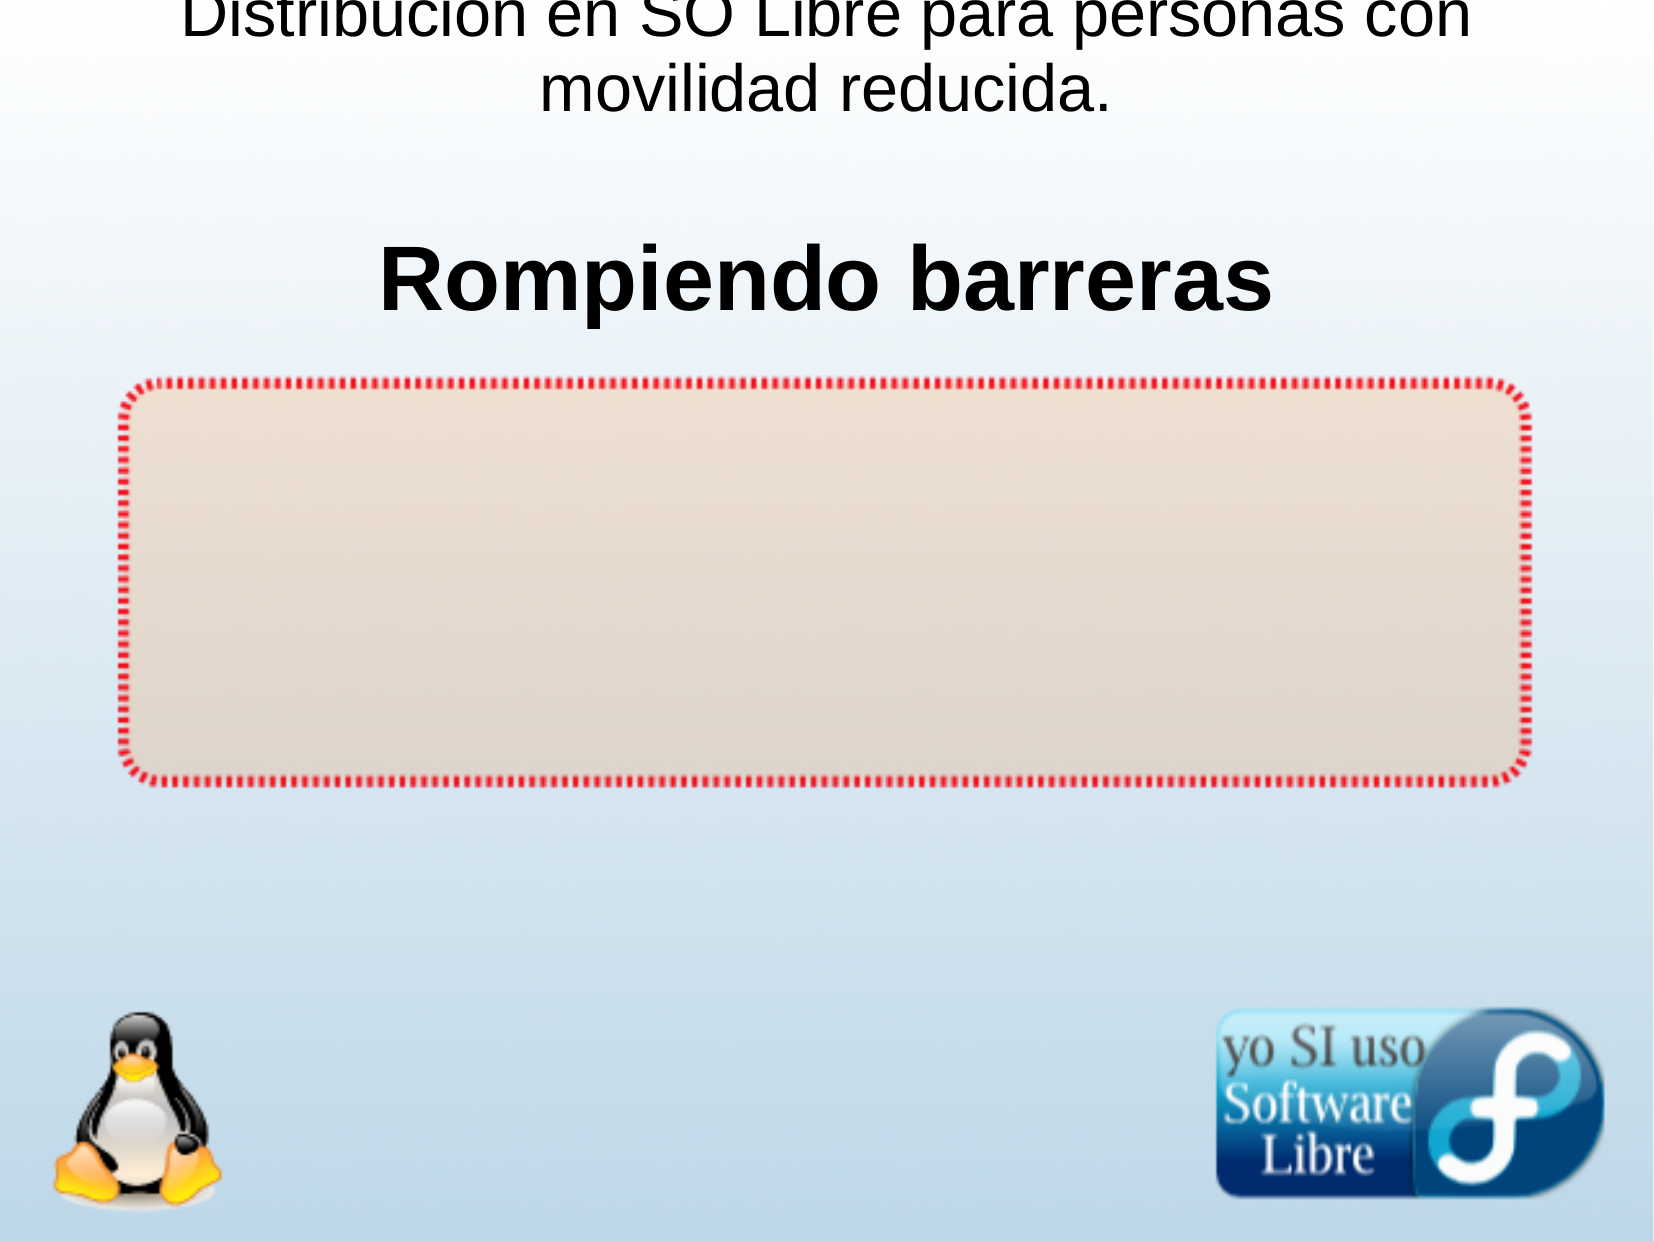

# Distribución en SO Libre para personas con movilidad reducida. Rompiendo barreras